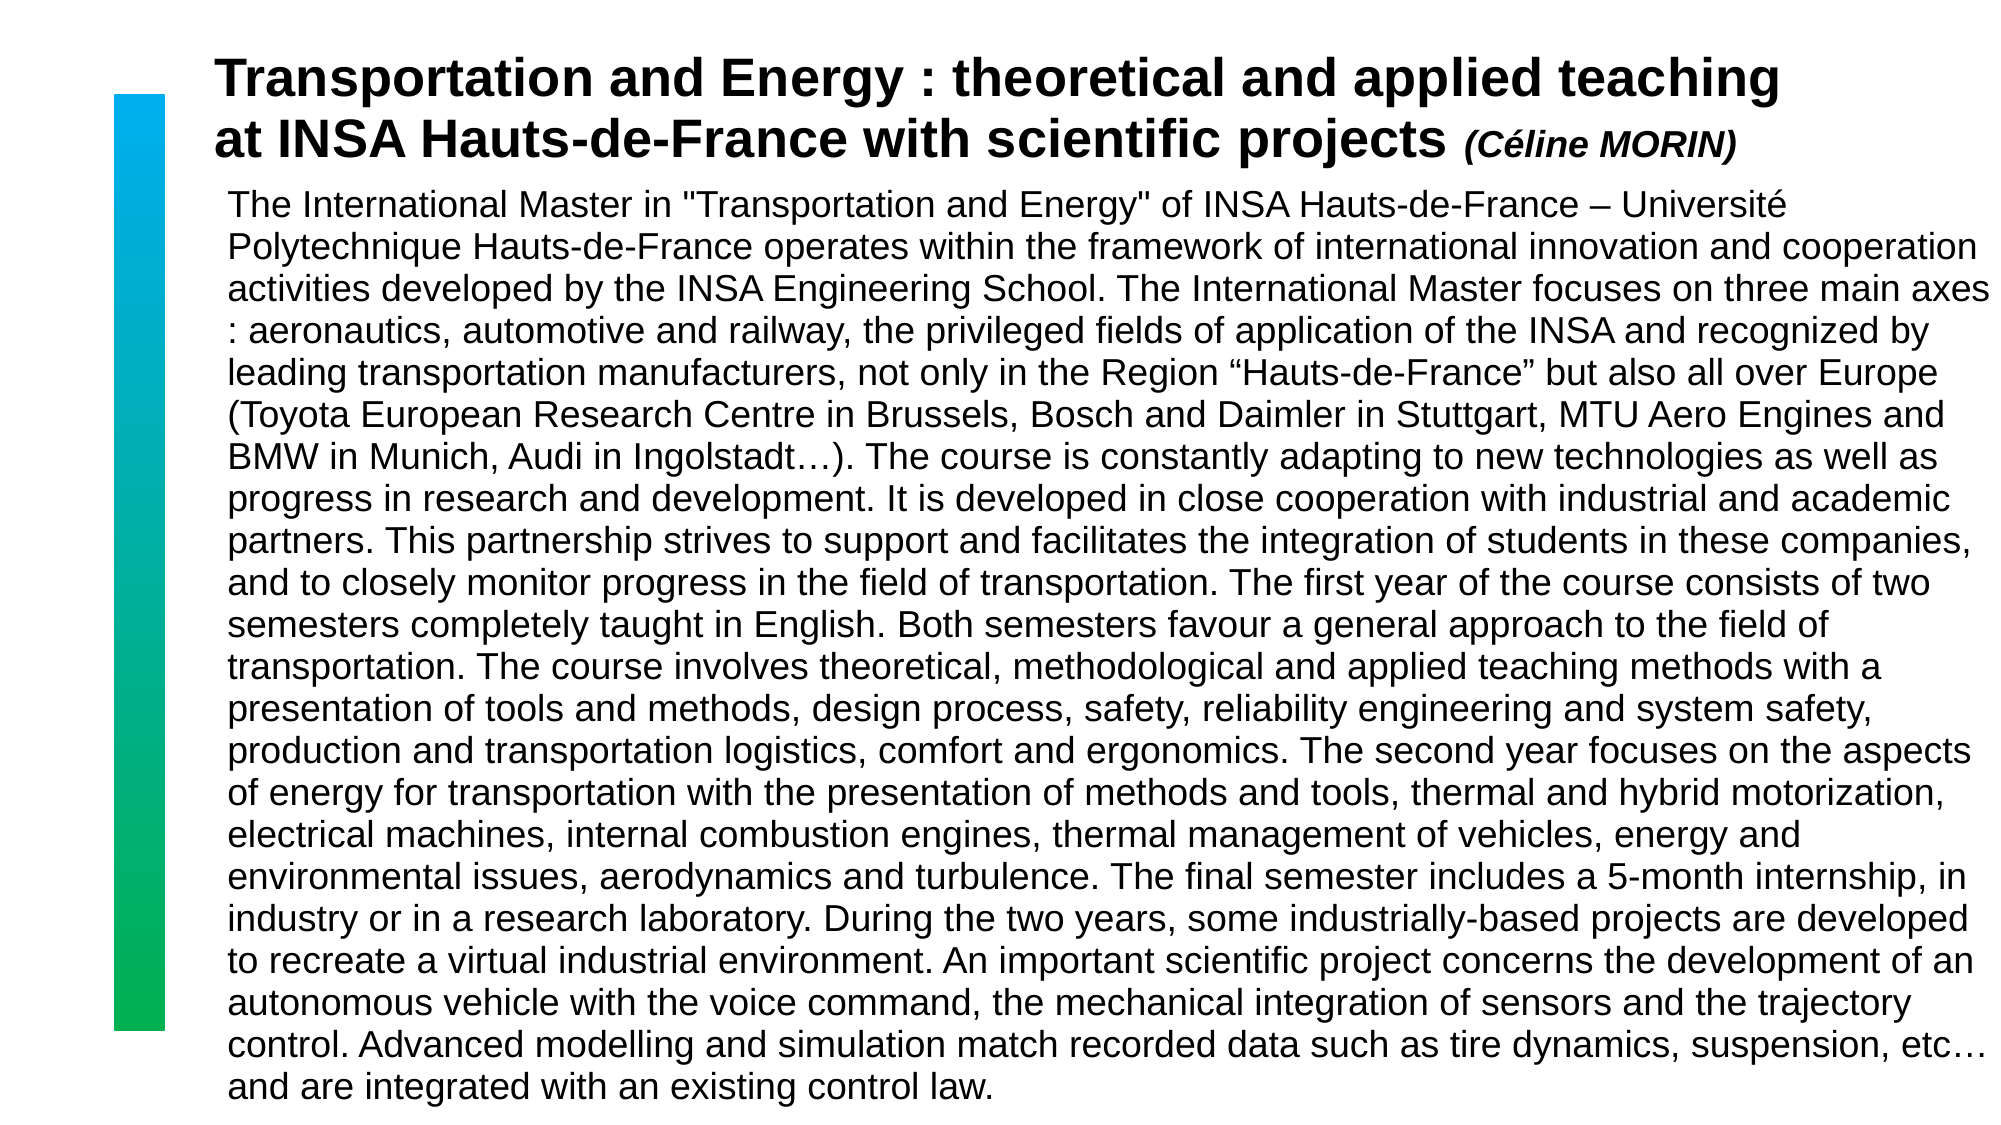

Transportation and Energy : theoretical and applied teaching at INSA Hauts-de-France with scientific projects (Céline MORIN)
The International Master in "Transportation and Energy" of INSA Hauts-de-France – Université Polytechnique Hauts-de-France operates within the framework of international innovation and cooperation activities developed by the INSA Engineering School. The International Master focuses on three main axes : aeronautics, automotive and railway, the privileged fields of application of the INSA and recognized by leading transportation manufacturers, not only in the Region “Hauts-de-France” but also all over Europe (Toyota European Research Centre in Brussels, Bosch and Daimler in Stuttgart, MTU Aero Engines and BMW in Munich, Audi in Ingolstadt…). The course is constantly adapting to new technologies as well as progress in research and development. It is developed in close cooperation with industrial and academic partners. This partnership strives to support and facilitates the integration of students in these companies, and to closely monitor progress in the field of transportation. The first year of the course consists of two semesters completely taught in English. Both semesters favour a general approach to the field of transportation. The course involves theoretical, methodological and applied teaching methods with a presentation of tools and methods, design process, safety, reliability engineering and system safety, production and transportation logistics, comfort and ergonomics. The second year focuses on the aspects of energy for transportation with the presentation of methods and tools, thermal and hybrid motorization, electrical machines, internal combustion engines, thermal management of vehicles, energy and environmental issues, aerodynamics and turbulence. The final semester includes a 5-month internship, in industry or in a research laboratory. During the two years, some industrially-based projects are developed to recreate a virtual industrial environment. An important scientific project concerns the development of an autonomous vehicle with the voice command, the mechanical integration of sensors and the trajectory control. Advanced modelling and simulation match recorded data such as tire dynamics, suspension, etc… and are integrated with an existing control law.